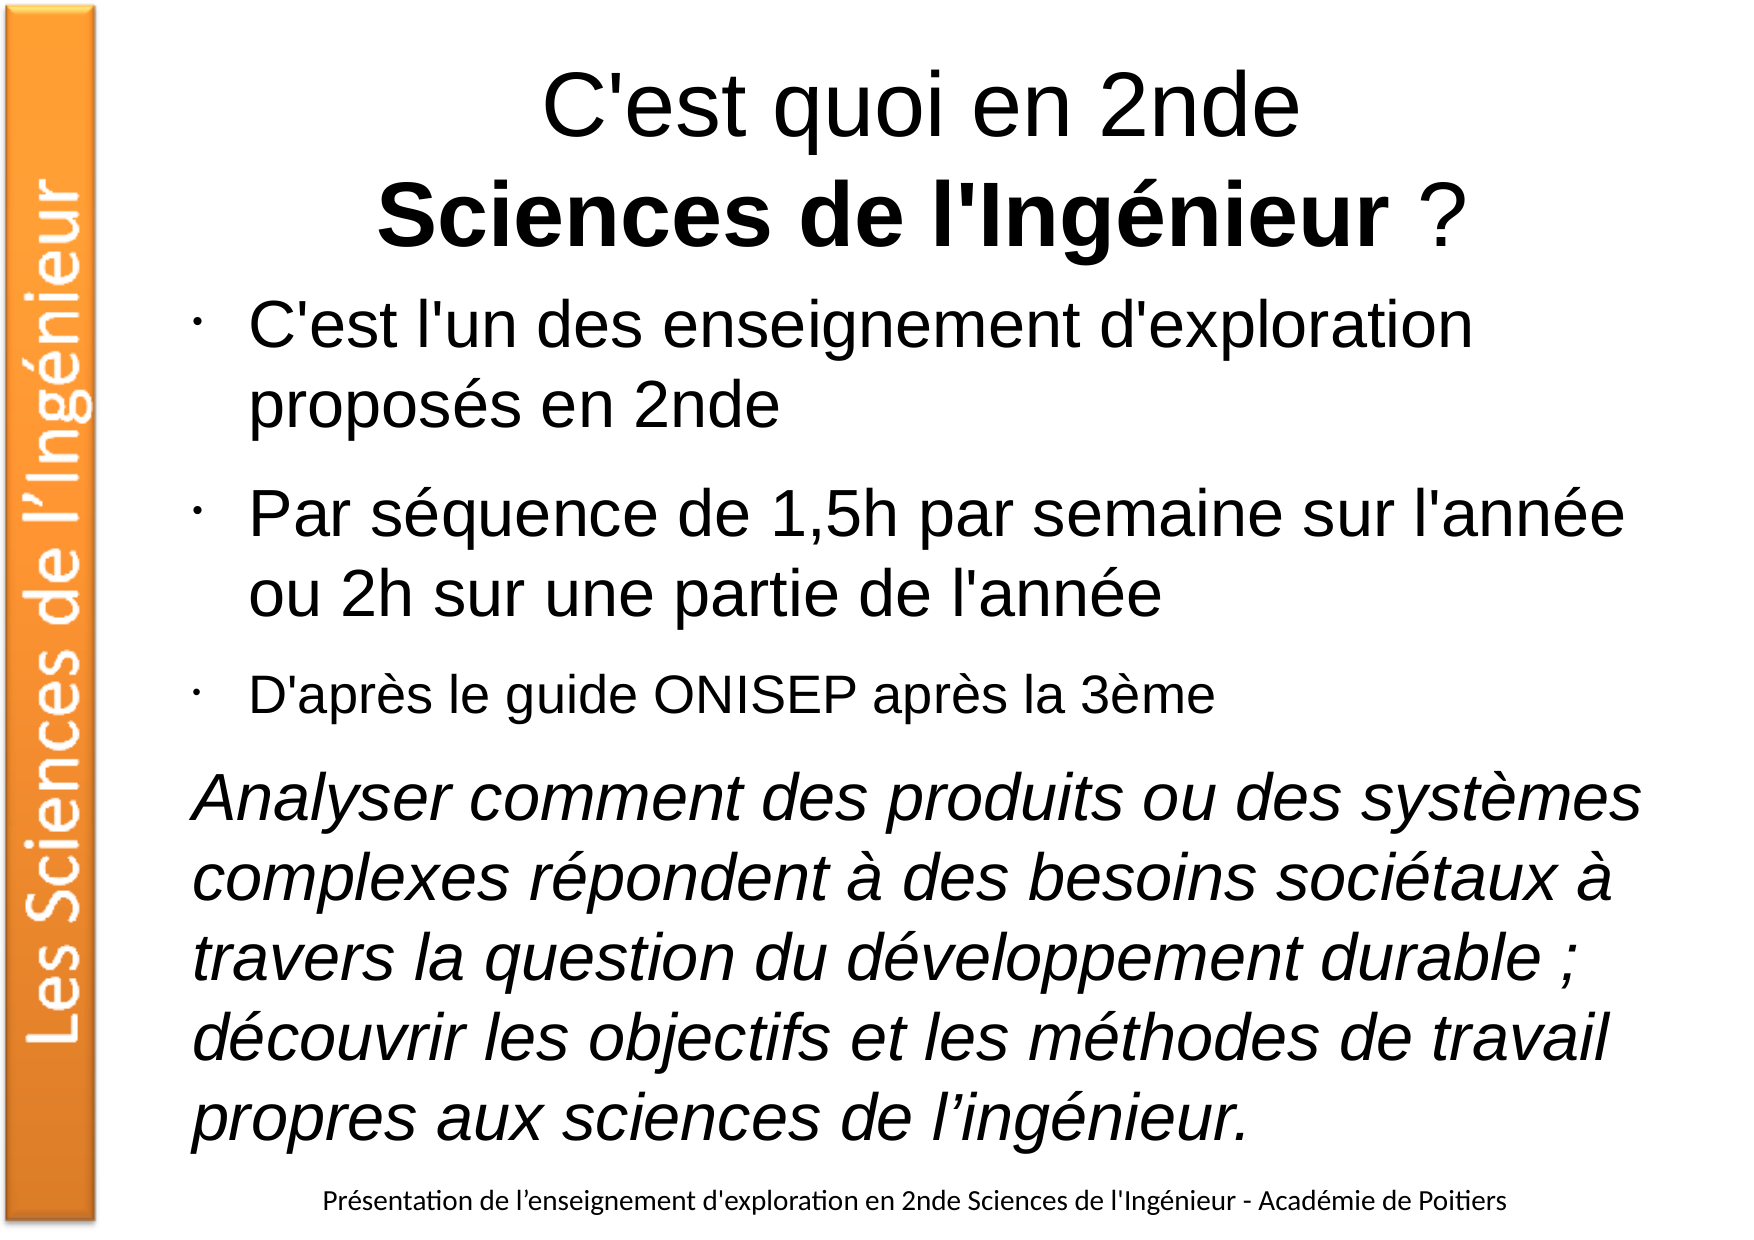

# C'est quoi en 2nde Sciences de l'Ingénieur ?
C'est l'un des enseignement d'exploration proposés en 2nde
Par séquence de 1,5h par semaine sur l'année ou 2h sur une partie de l'année
D'après le guide ONISEP après la 3ème
Analyser comment des produits ou des systèmes complexes répondent à des besoins sociétaux à travers la question du développement durable ; découvrir les objectifs et les méthodes de travail propres aux sciences de l’ingénieur.
Présentation de l’enseignement d'exploration en 2nde Sciences de l'Ingénieur - Académie de Poitiers